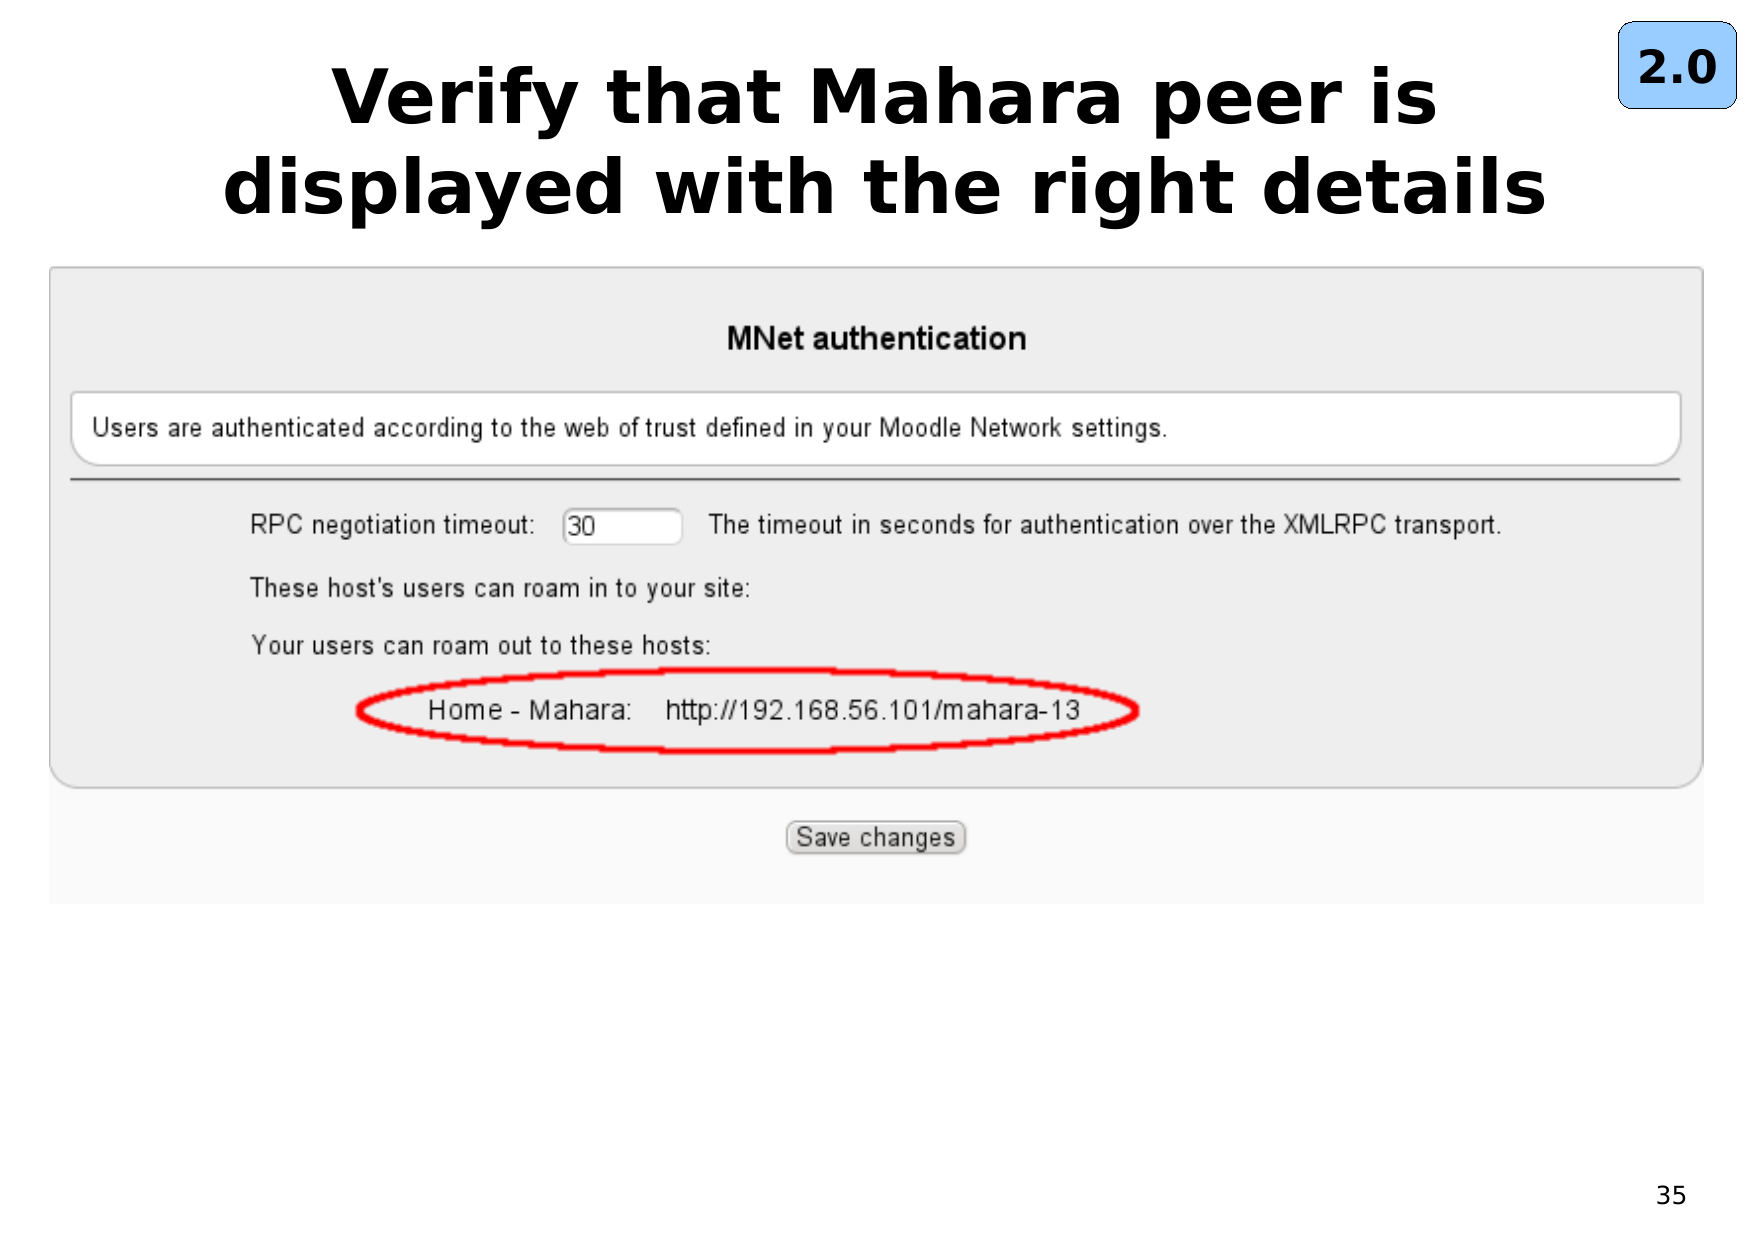

2.0
# Verify that Mahara peer is displayed with the right details
35